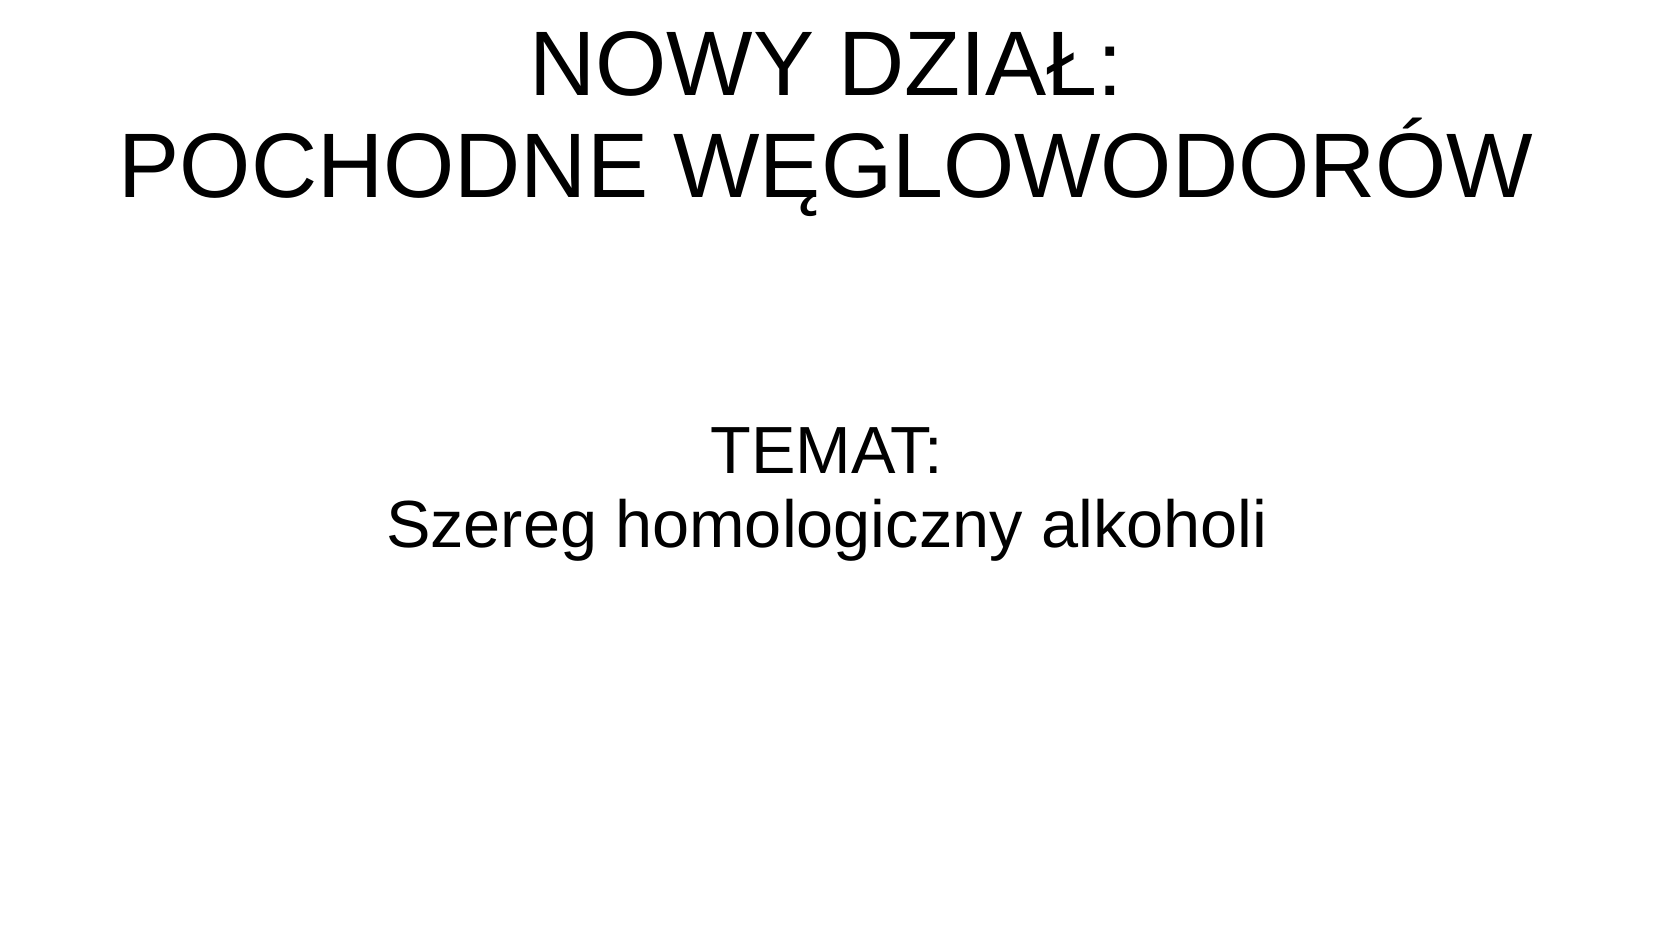

# NOWY DZIAŁ: POCHODNE WĘGLOWODORÓW
TEMAT:
Szereg homologiczny alkoholi